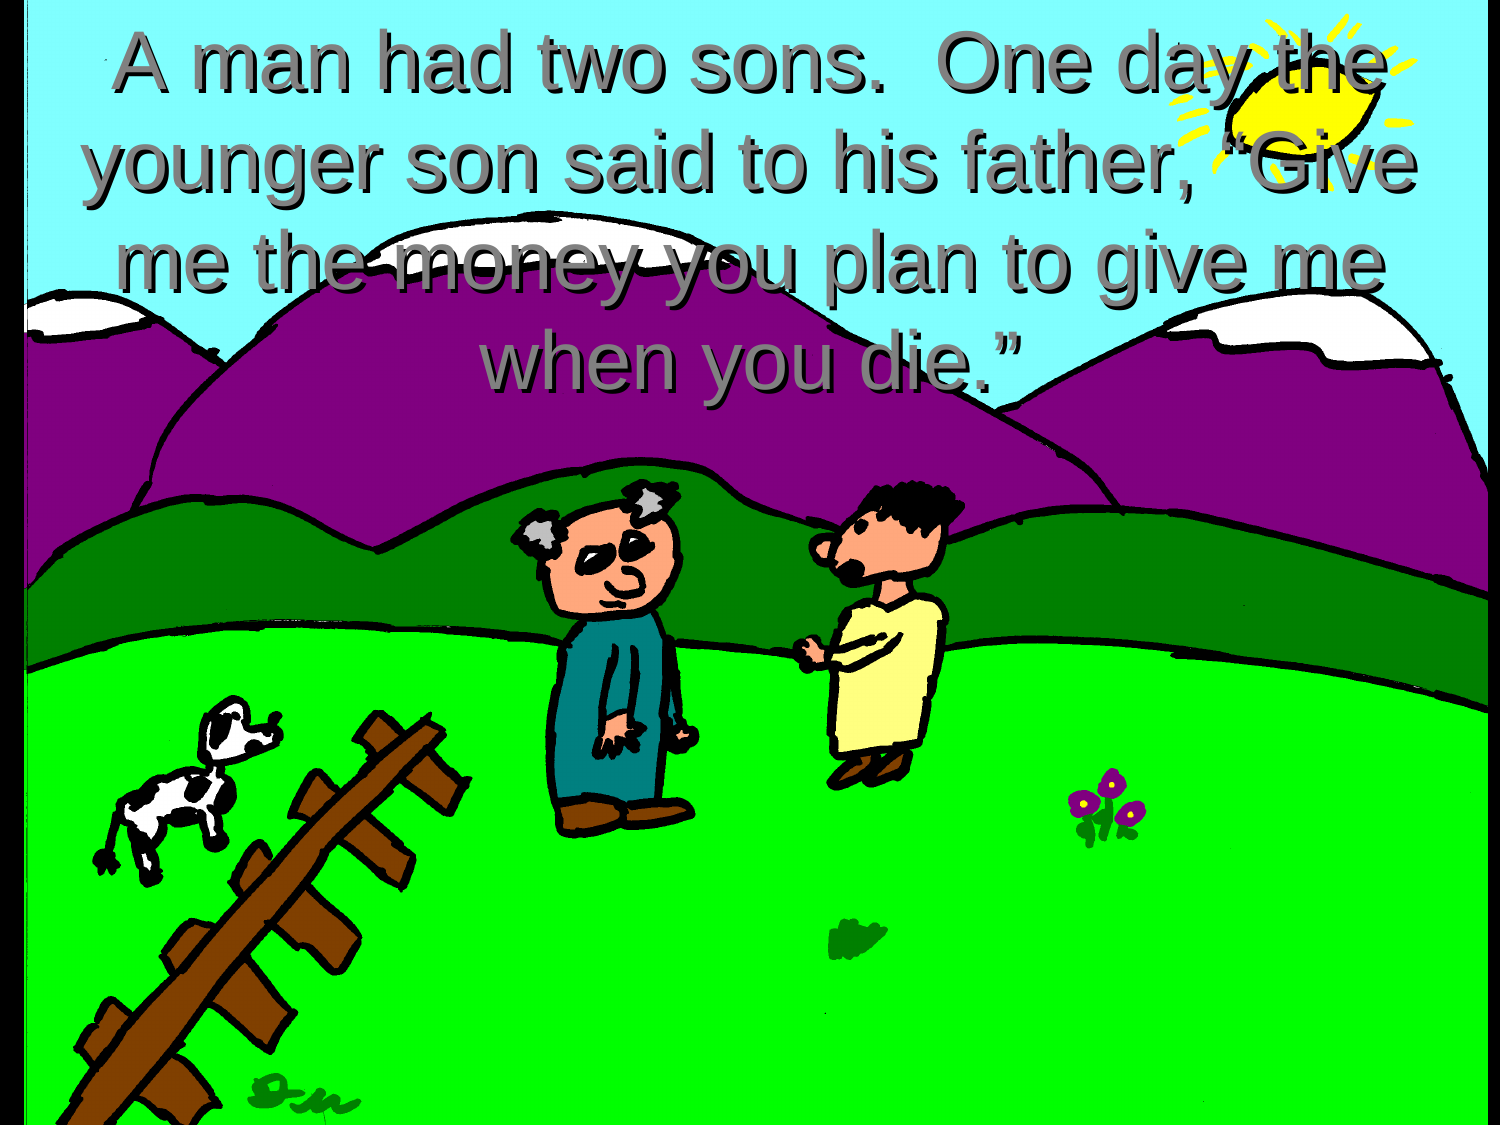

# A man had two sons. One day the younger son said to his father, “Give me the money you plan to give me when you die.”